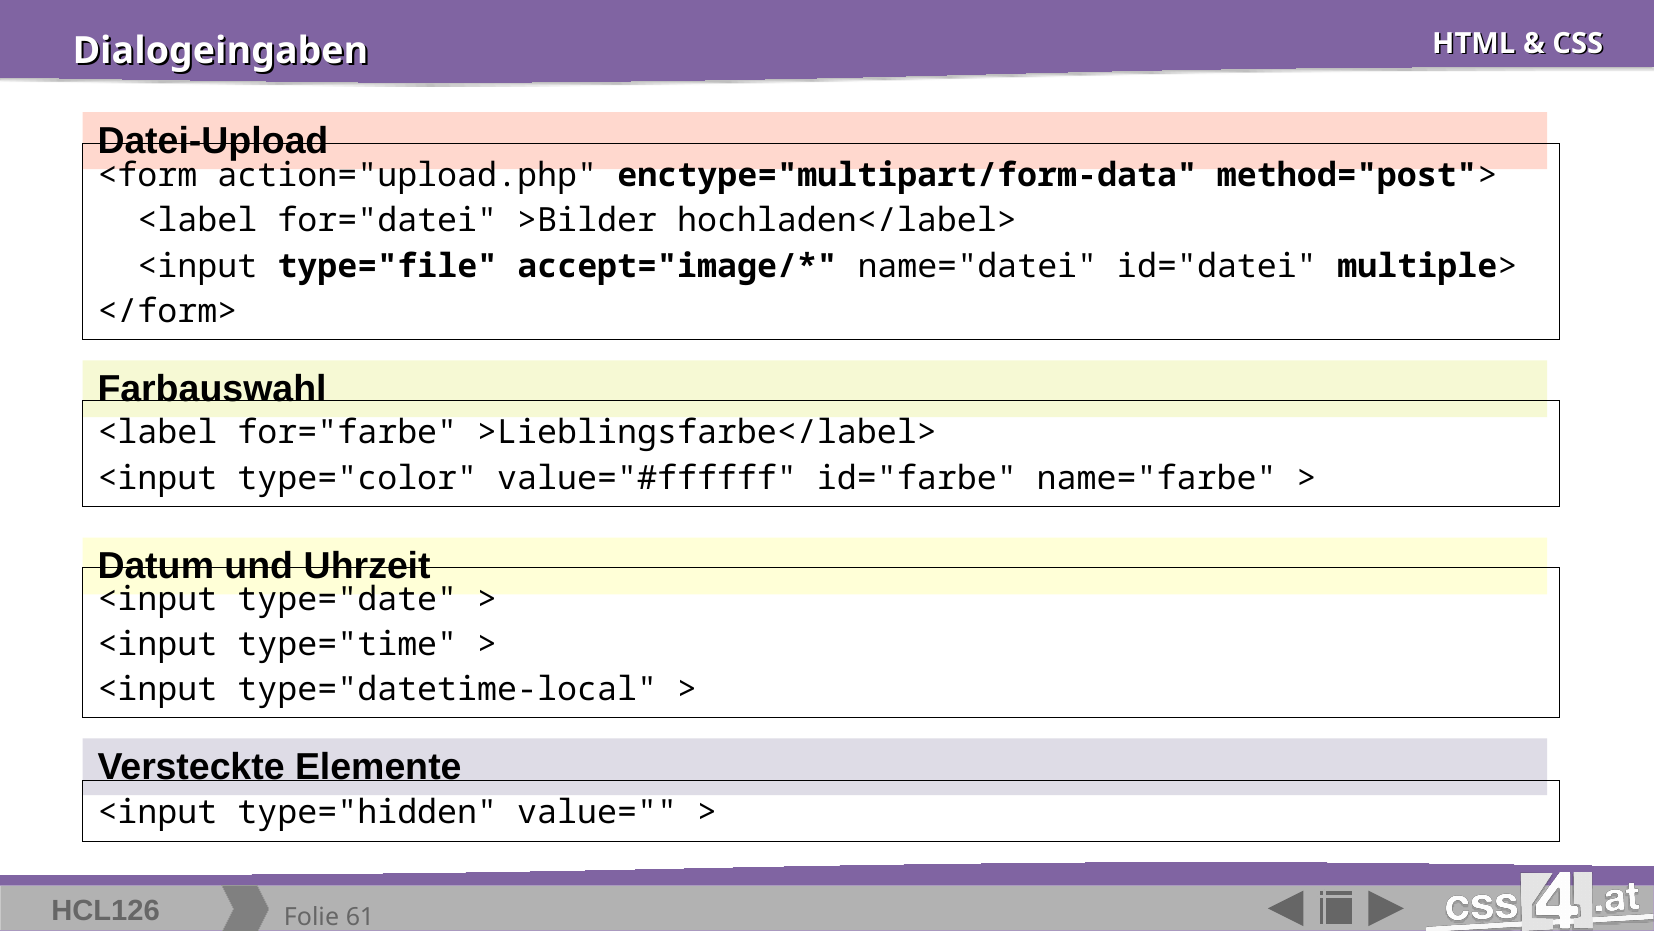

HTML & CSS
Dialogeingaben
Datei-Upload
<form action="upload.php" enctype="multipart/form-data" method="post">
 <label for="datei" >Bilder hochladen</label>
 <input type="file" accept="image/*" name="datei" id="datei" multiple>
</form>
Farbauswahl
<label for="farbe" >Lieblingsfarbe</label>
<input type="color" value="#ffffff" id="farbe" name="farbe" >
Datum und Uhrzeit
<input type="date" >
<input type="time" >
<input type="datetime-local" >
Versteckte Elemente
<input type="hidden" value="" >
HCL126
Folie